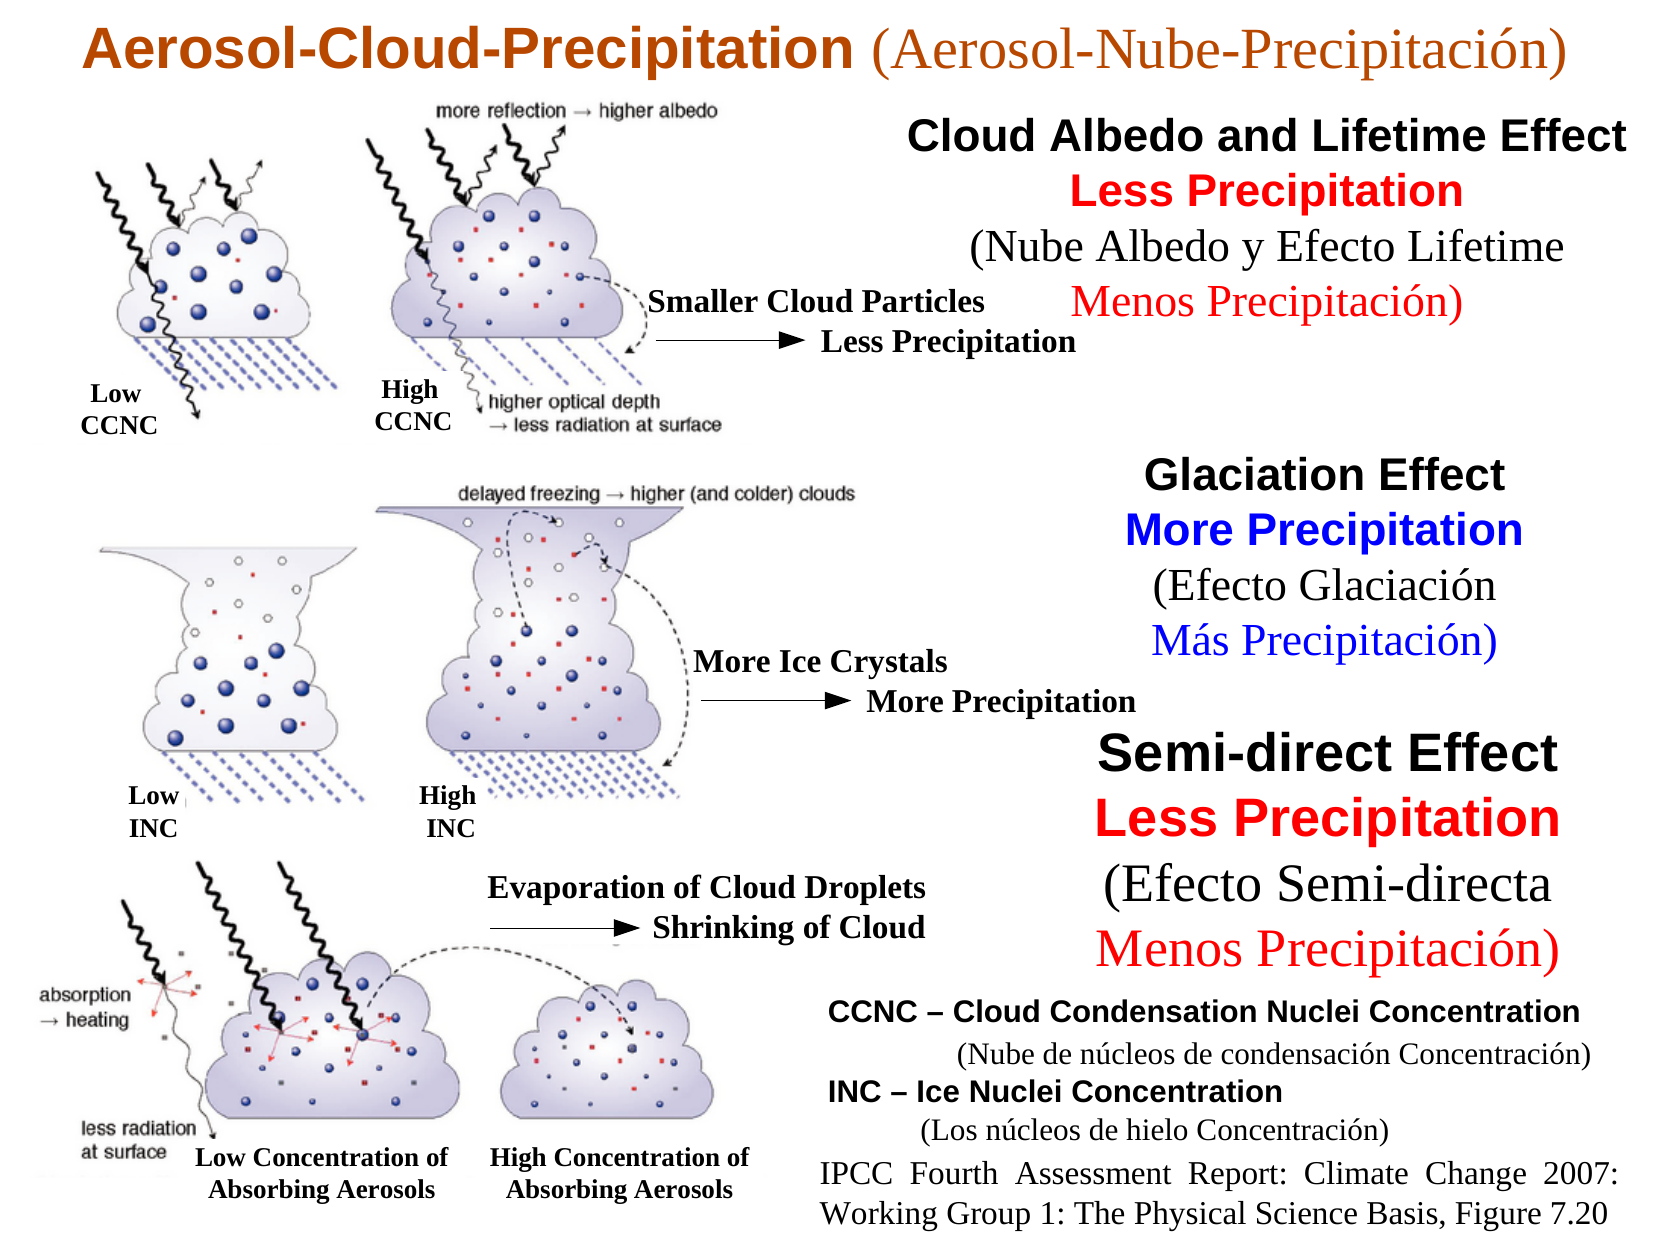

# Aerosol-Cloud-Precipitation (Aerosol-Nube-Precipitación)
Cloud Albedo and Lifetime Effect
Less Precipitation
(Nube Albedo y Efecto Lifetime
Menos Precipitación)
Smaller Cloud Particles
 Less Precipitation
High
CCNC
Low
CCNC
Glaciation Effect
More Precipitation
(Efecto Glaciación
Más Precipitación)
Glaciation
More Ice Crystals
 More Precipitation
Semi-direct Effect
Less Precipitation
(Efecto Semi-directa
Menos Precipitación)
Low INC
High
INC
Evaporation of Cloud Droplets
 Shrinking of Cloud
CCNC – Cloud Condensation Nuclei Concentration
	 (Nube de núcleos de condensación Concentración)
INC – Ice Nuclei Concentration
	 (Los núcleos de hielo Concentración)
Low Concentration of Absorbing Aerosols
High Concentration of Absorbing Aerosols
IPCC Fourth Assessment Report: Climate Change 2007: Working Group 1: The Physical Science Basis, Figure 7.20